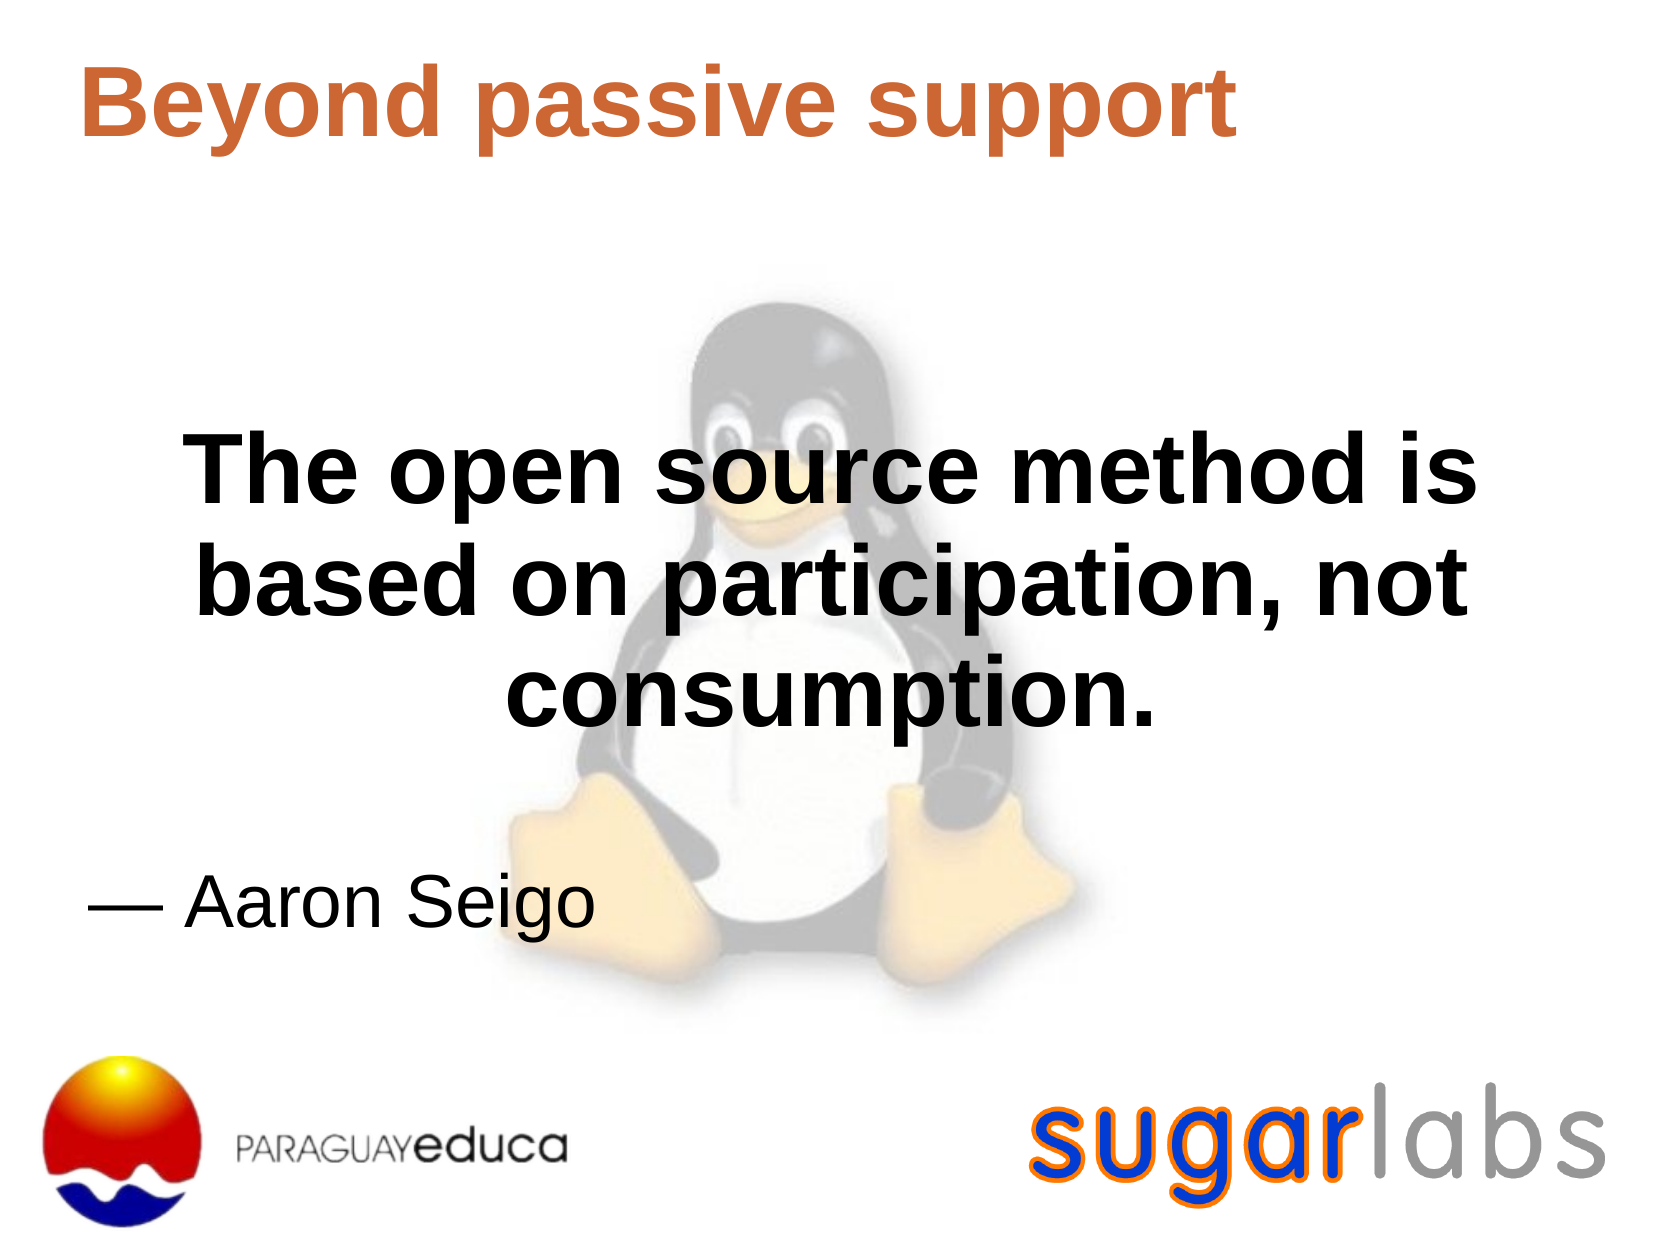

Beyond passive support
# The open source method is based on participation, not consumption.
— Aaron Seigo
“El método del Código Abierto se basa en la participación y no en el consumo pasivo”
()